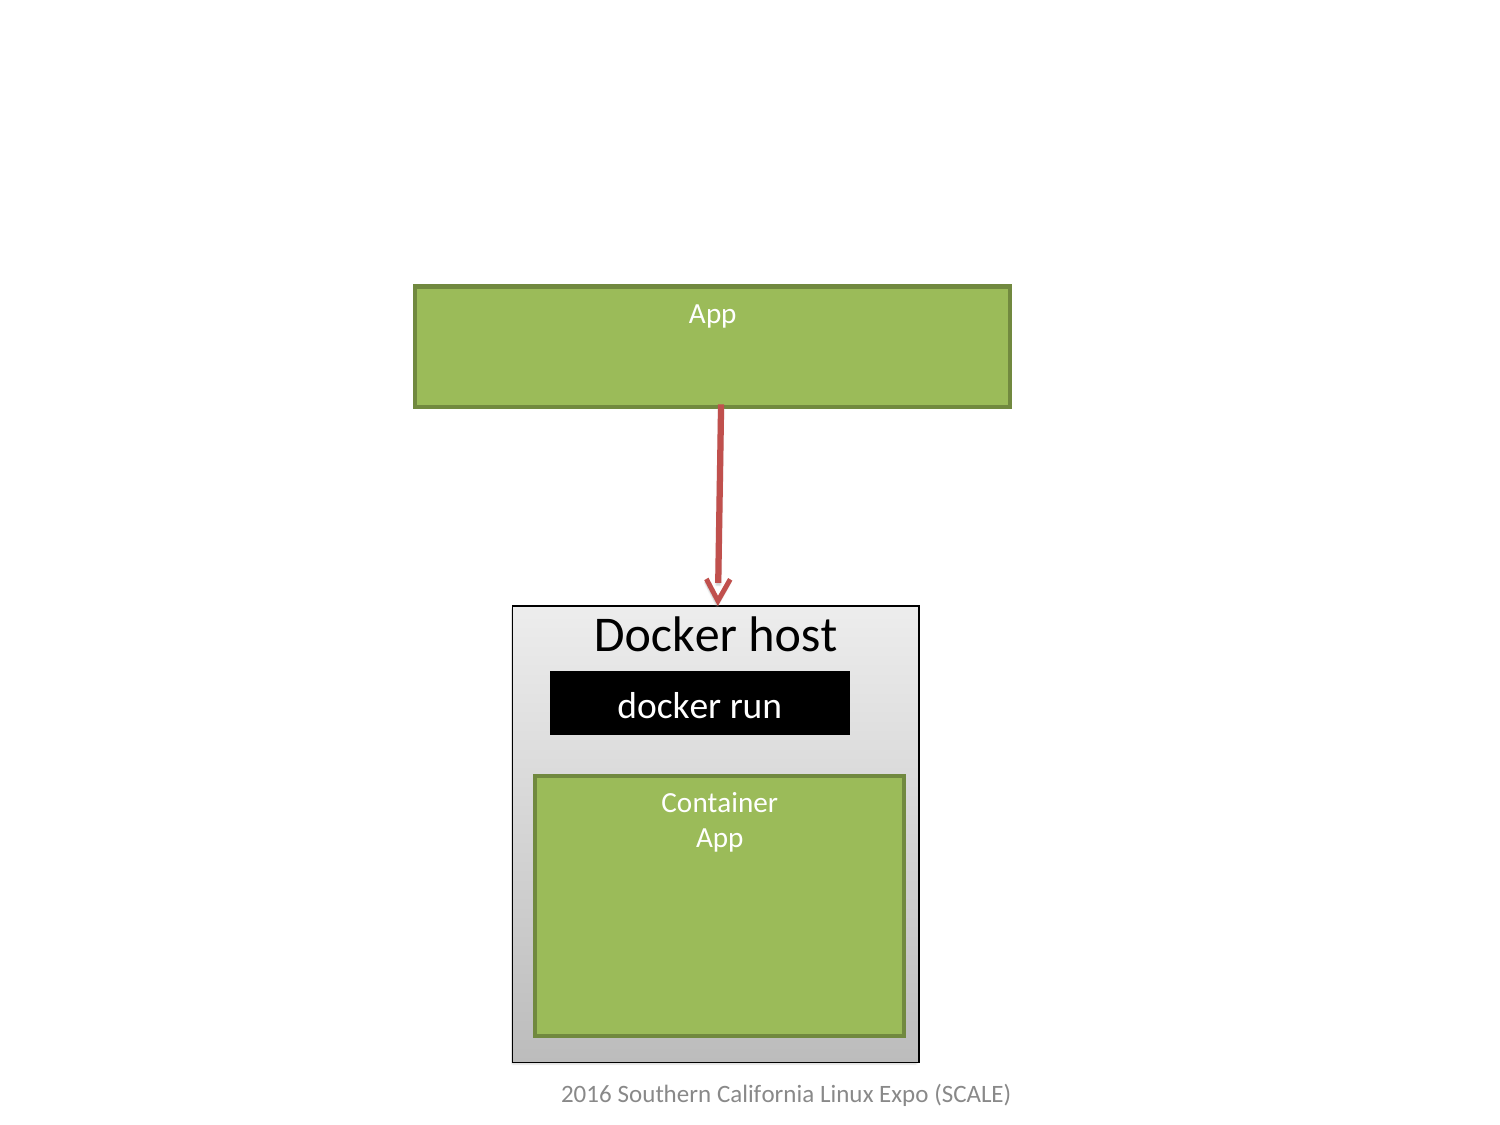

App
Docker host
docker run
Container
App
2016 Southern California Linux Expo (SCALE)